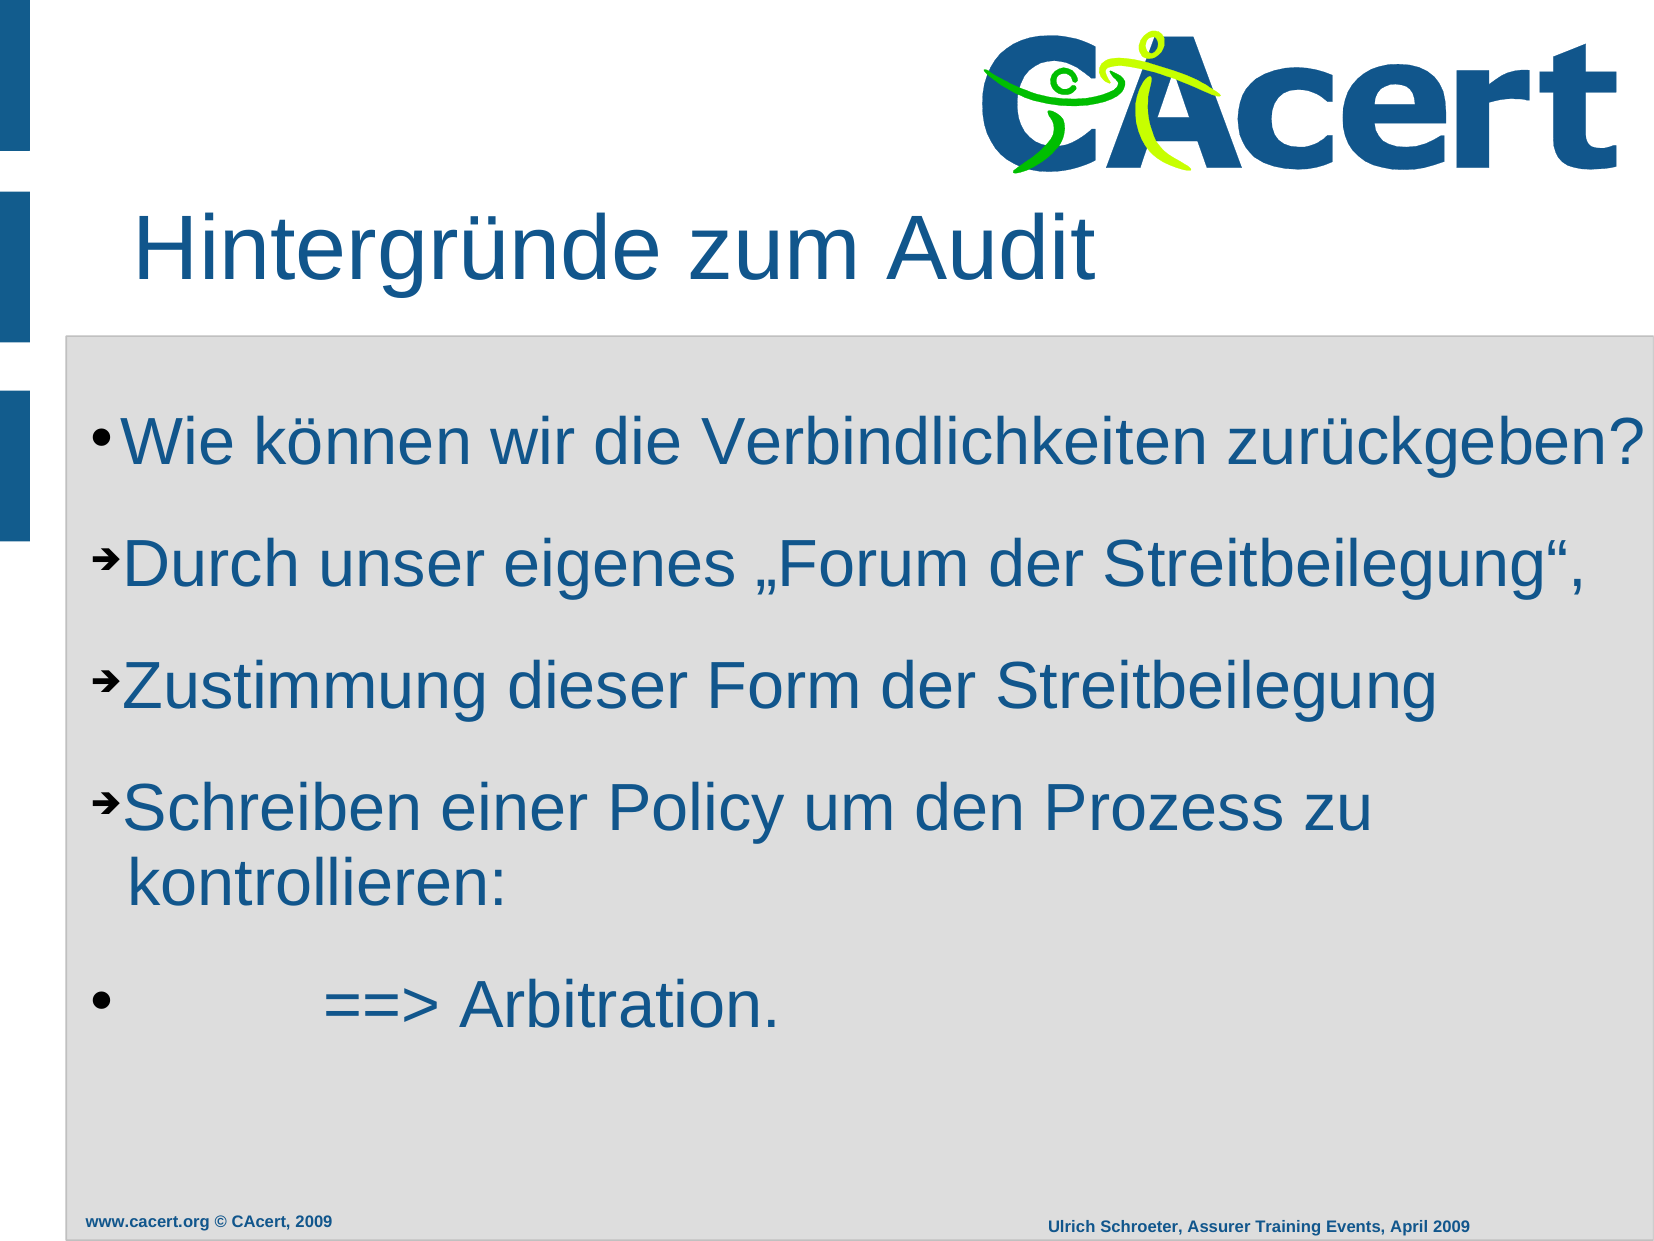

Hintergründe zum Audit
Wie können wir die Verbindlichkeiten zurückgeben?
Durch unser eigenes „Forum der Streitbeilegung“,
Zustimmung dieser Form der Streitbeilegung
Schreiben einer Policy um den Prozess zu
 kontrollieren:
 ==> Arbitration.